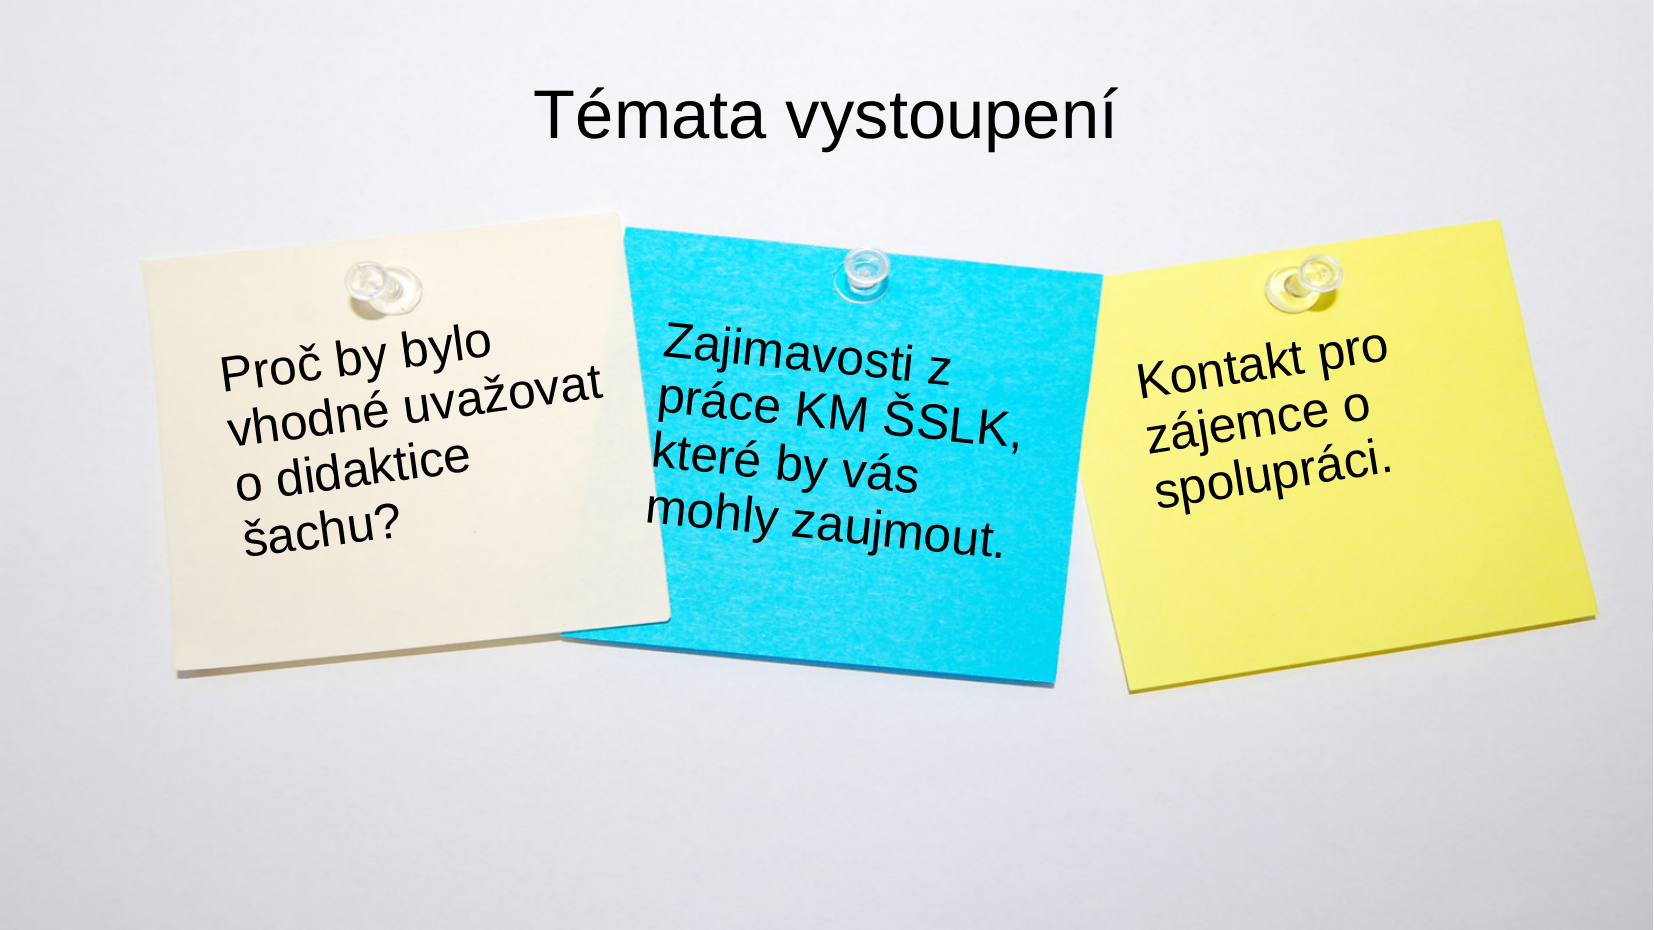

# Témata vystoupení
Proč by bylo vhodné uvažovat o didaktice šachu?
Zajimavosti z práce KM ŠSLK, které by vás mohly zaujmout.
Kontakt pro zájemce o spolupráci.